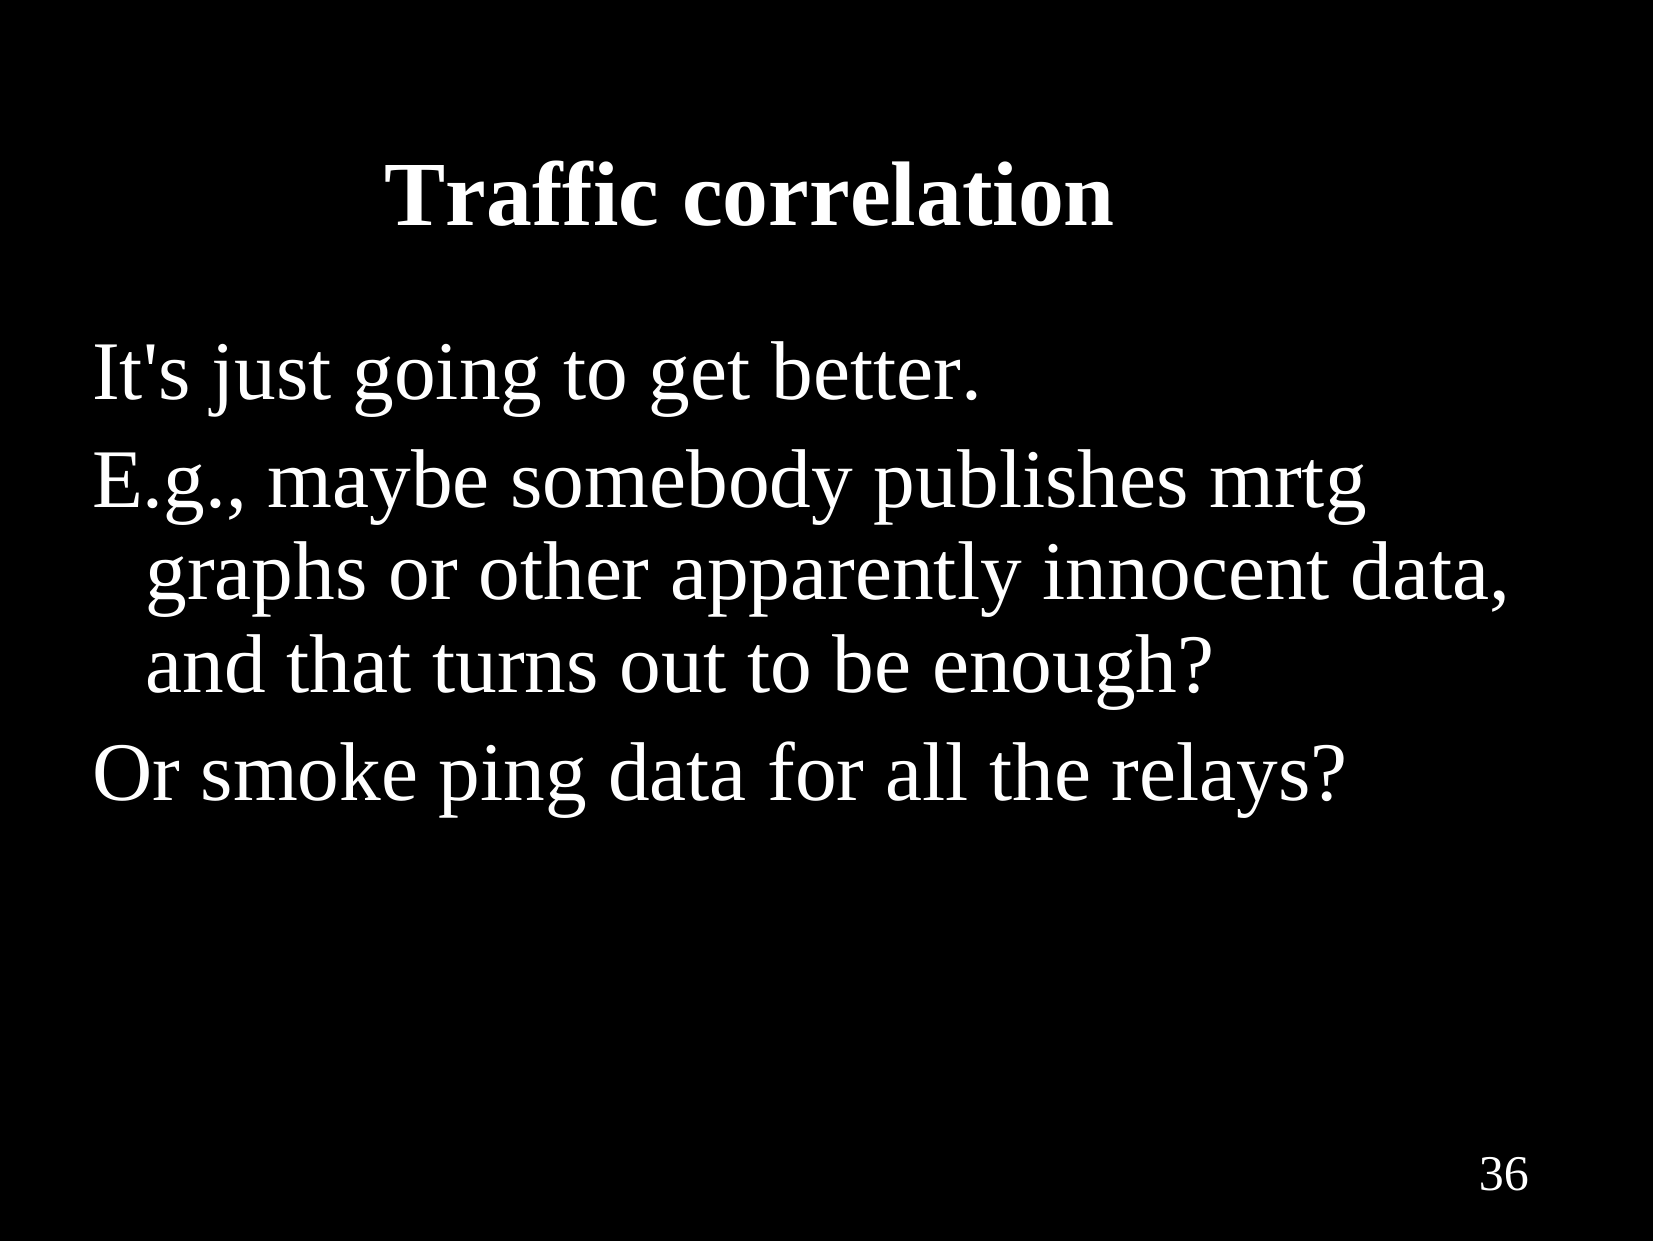

# Traffic correlation
It's just going to get better.
E.g., maybe somebody publishes mrtg graphs or other apparently innocent data, and that turns out to be enough?
Or smoke ping data for all the relays?